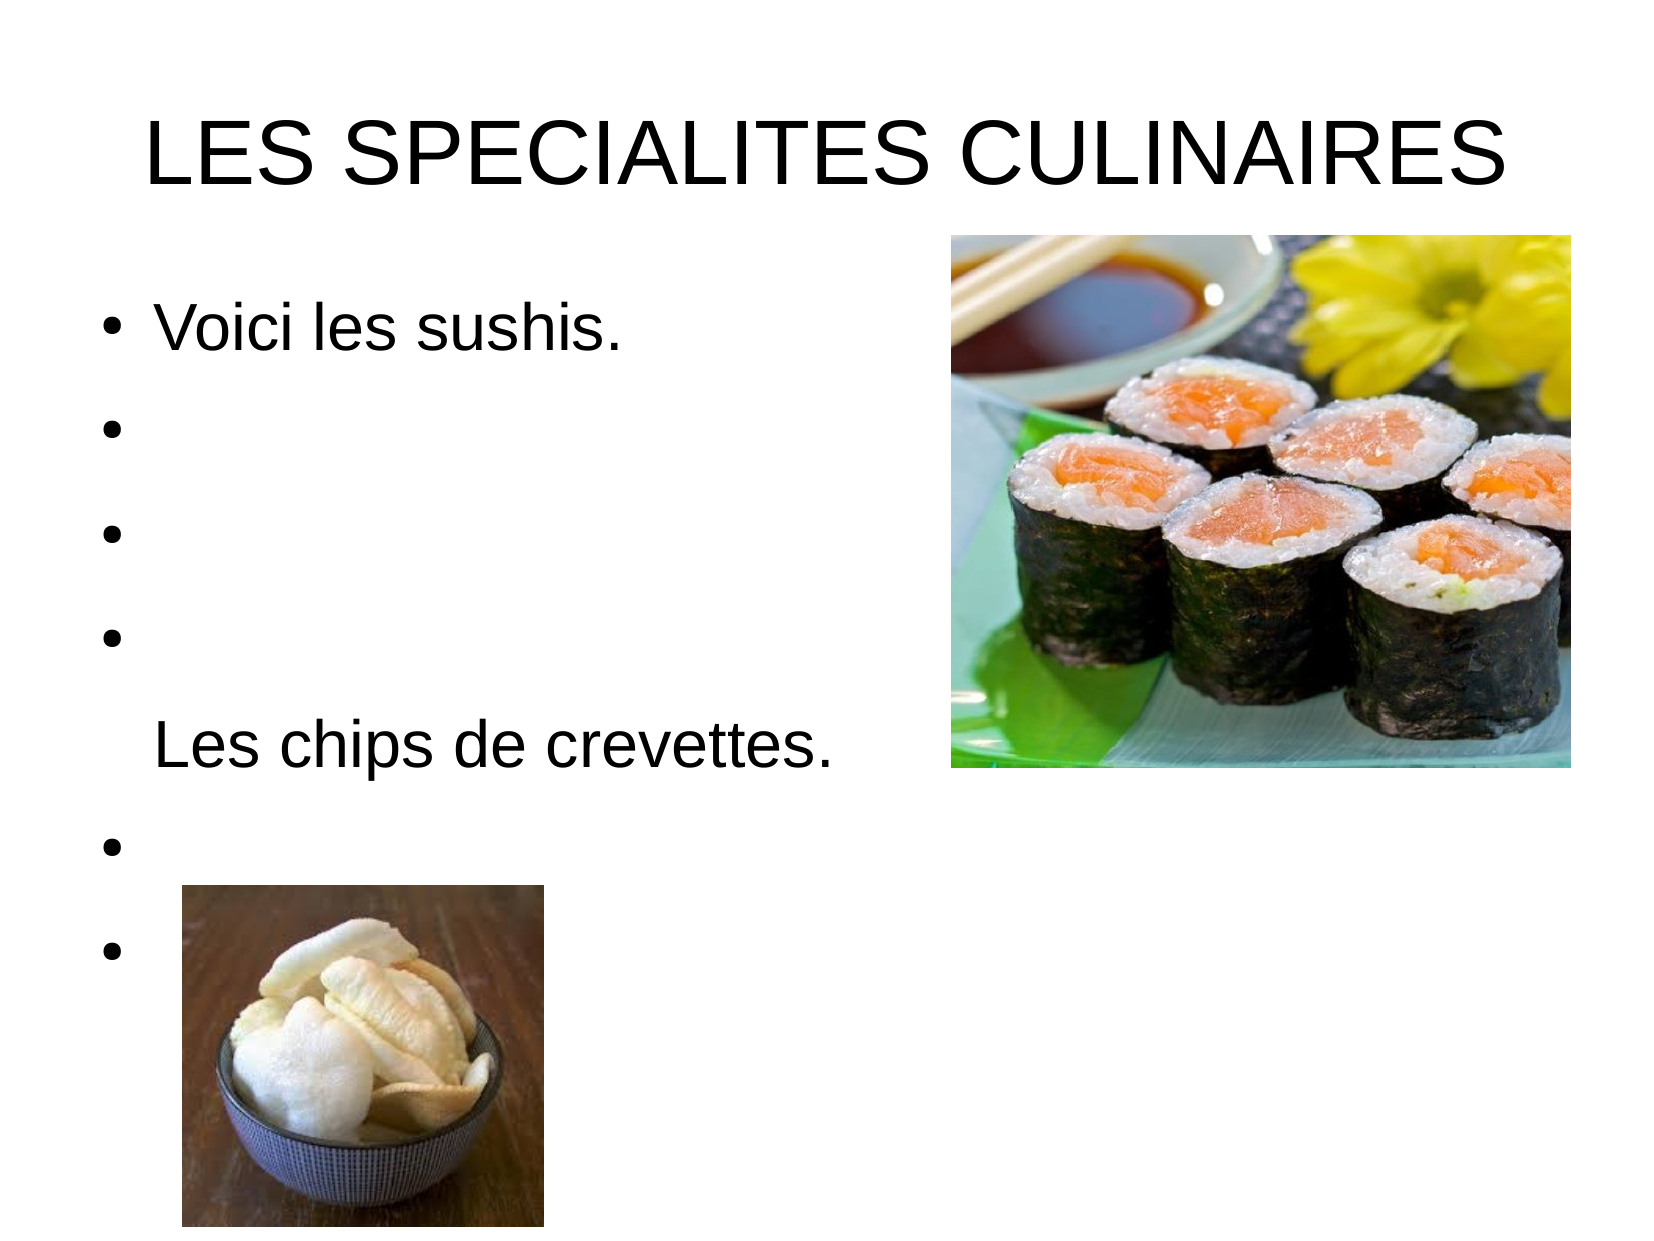

# LES SPECIALITES CULINAIRES
Voici les sushis.
Les chips de crevettes.